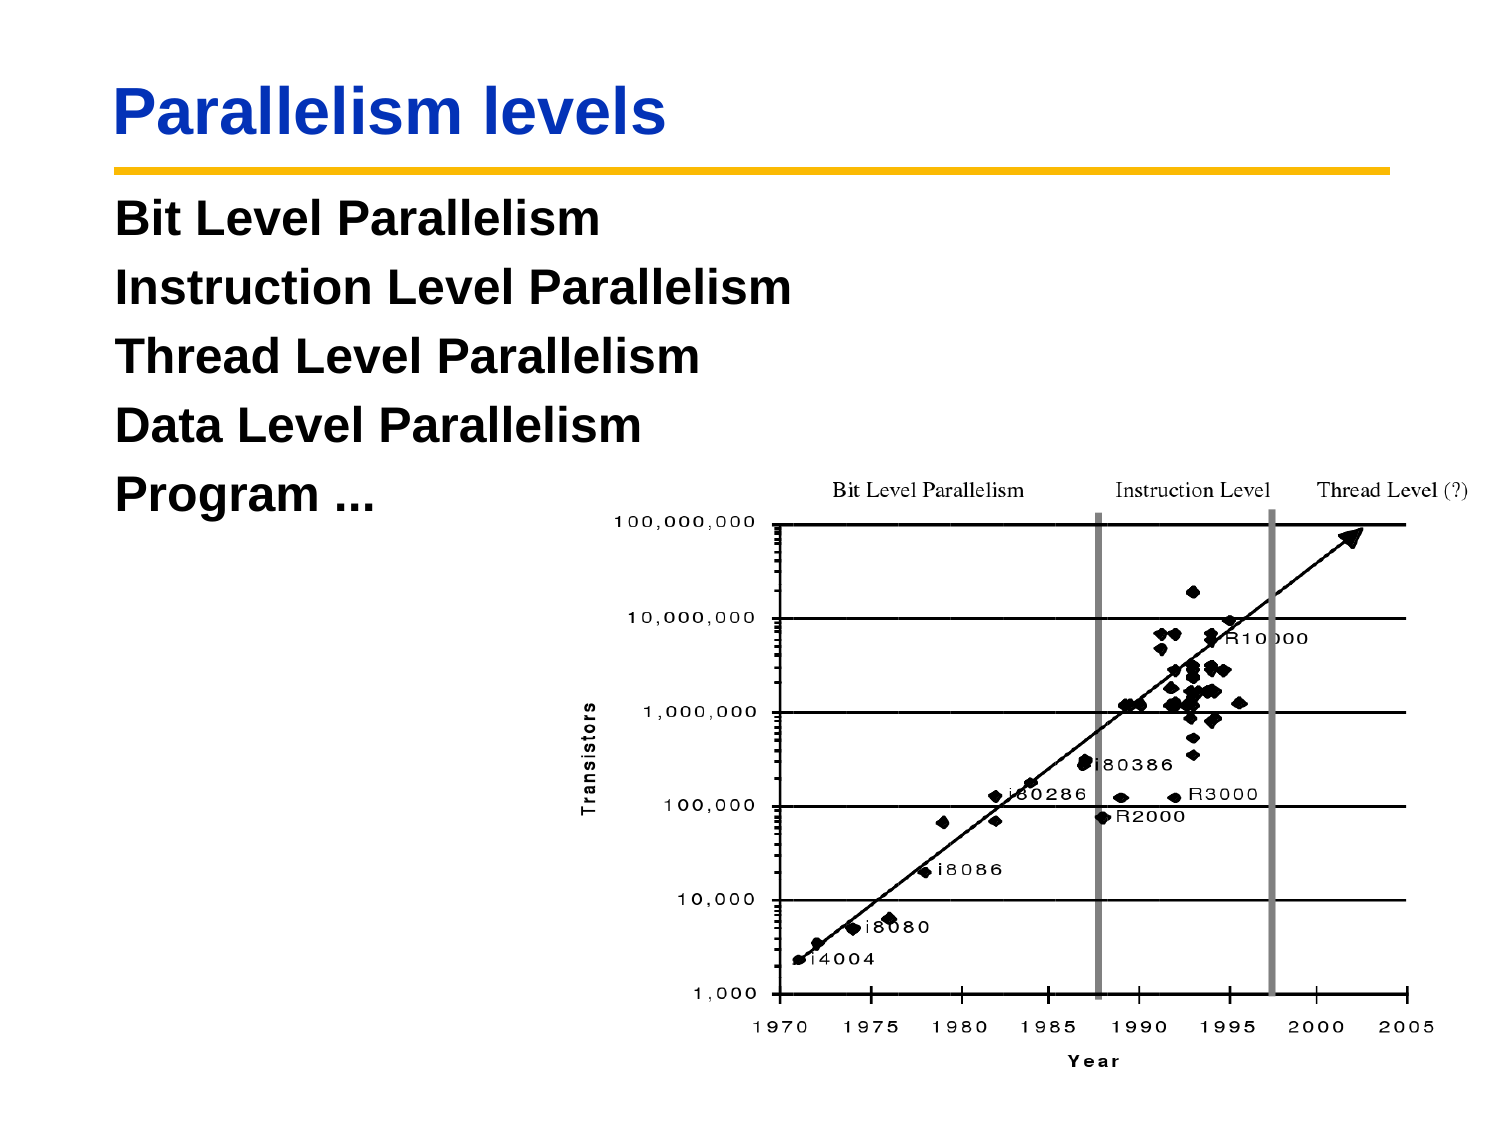

# Parallelism levels
Bit Level Parallelism
Instruction Level Parallelism
Thread Level Parallelism
Data Level Parallelism
Program ...